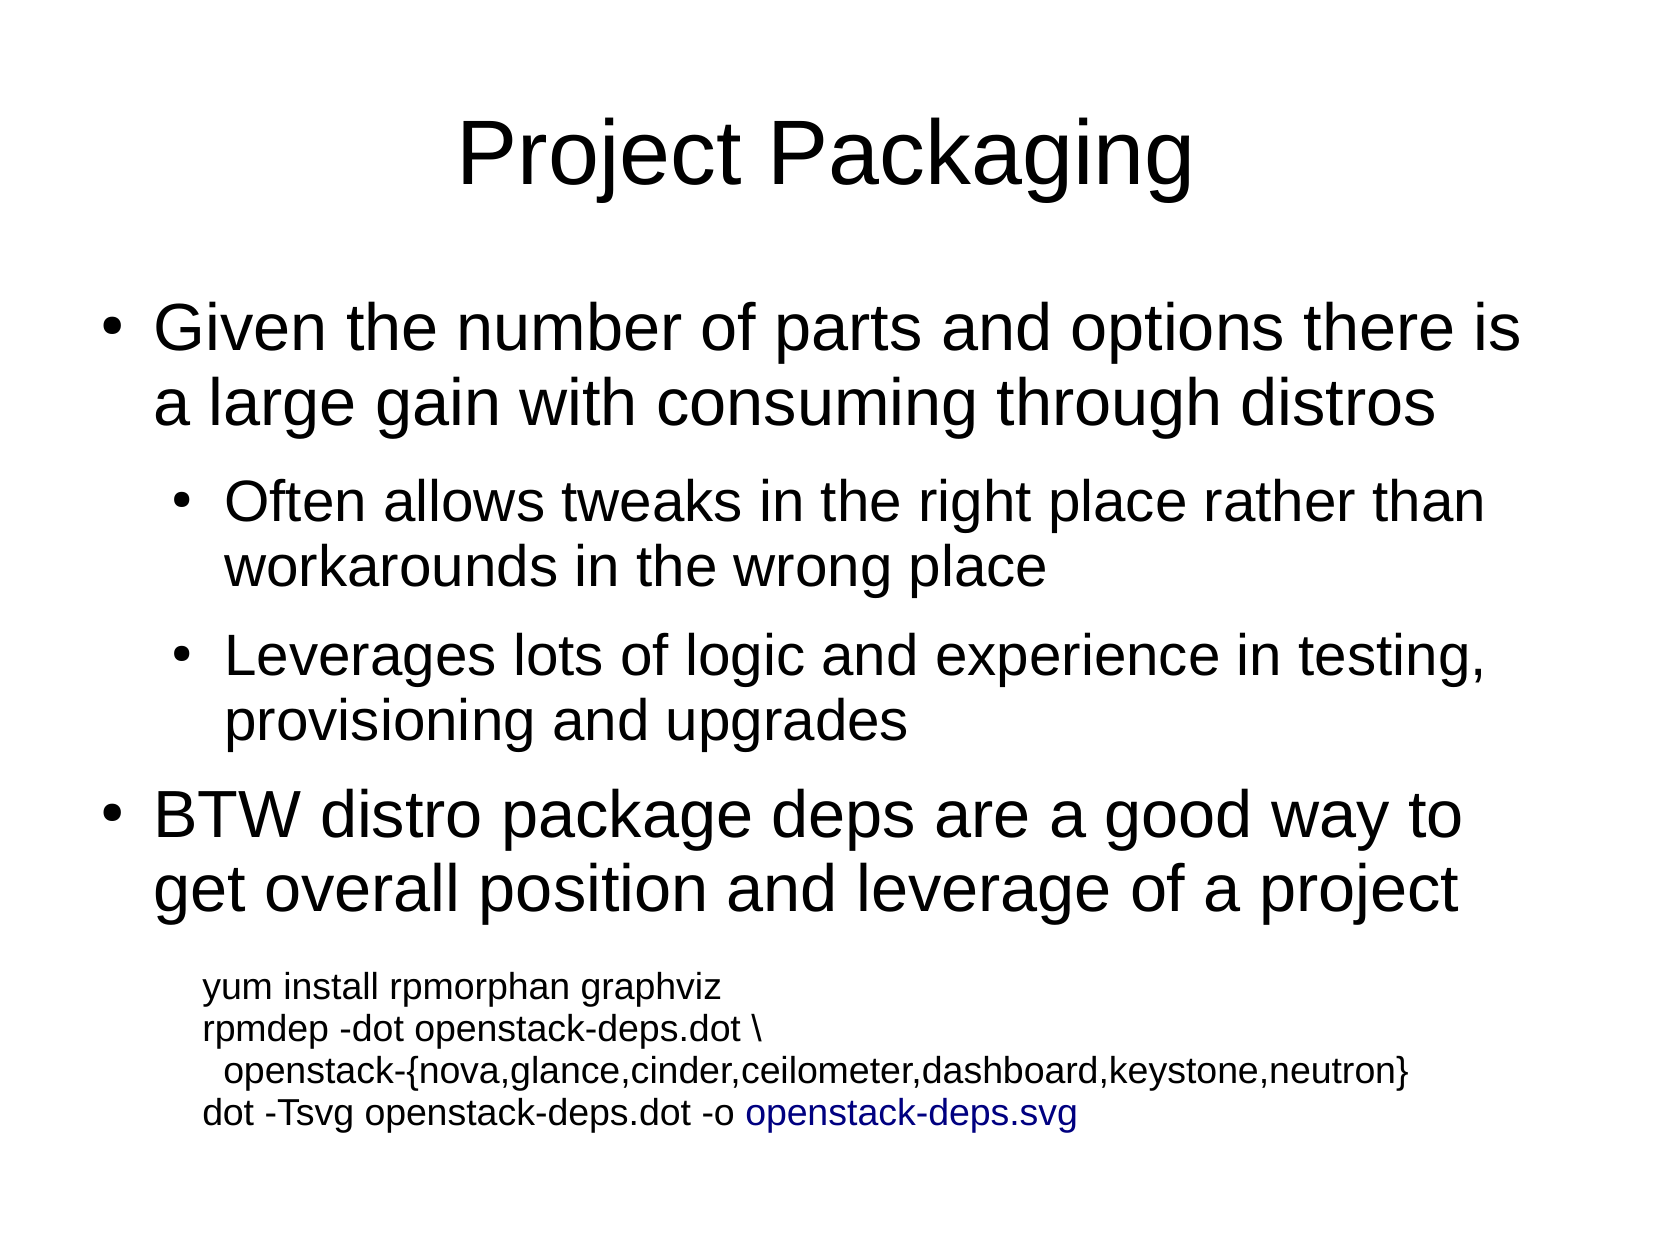

# Project Packaging
Given the number of parts and options there is a large gain with consuming through distros
Often allows tweaks in the right place rather than workarounds in the wrong place
Leverages lots of logic and experience in testing, provisioning and upgrades
BTW distro package deps are a good way to get overall position and leverage of a project
yum install rpmorphan graphviz
rpmdep -dot openstack-deps.dot \
 openstack-{nova,glance,cinder,ceilometer,dashboard,keystone,neutron}
dot -Tsvg openstack-deps.dot -o openstack-deps.svg